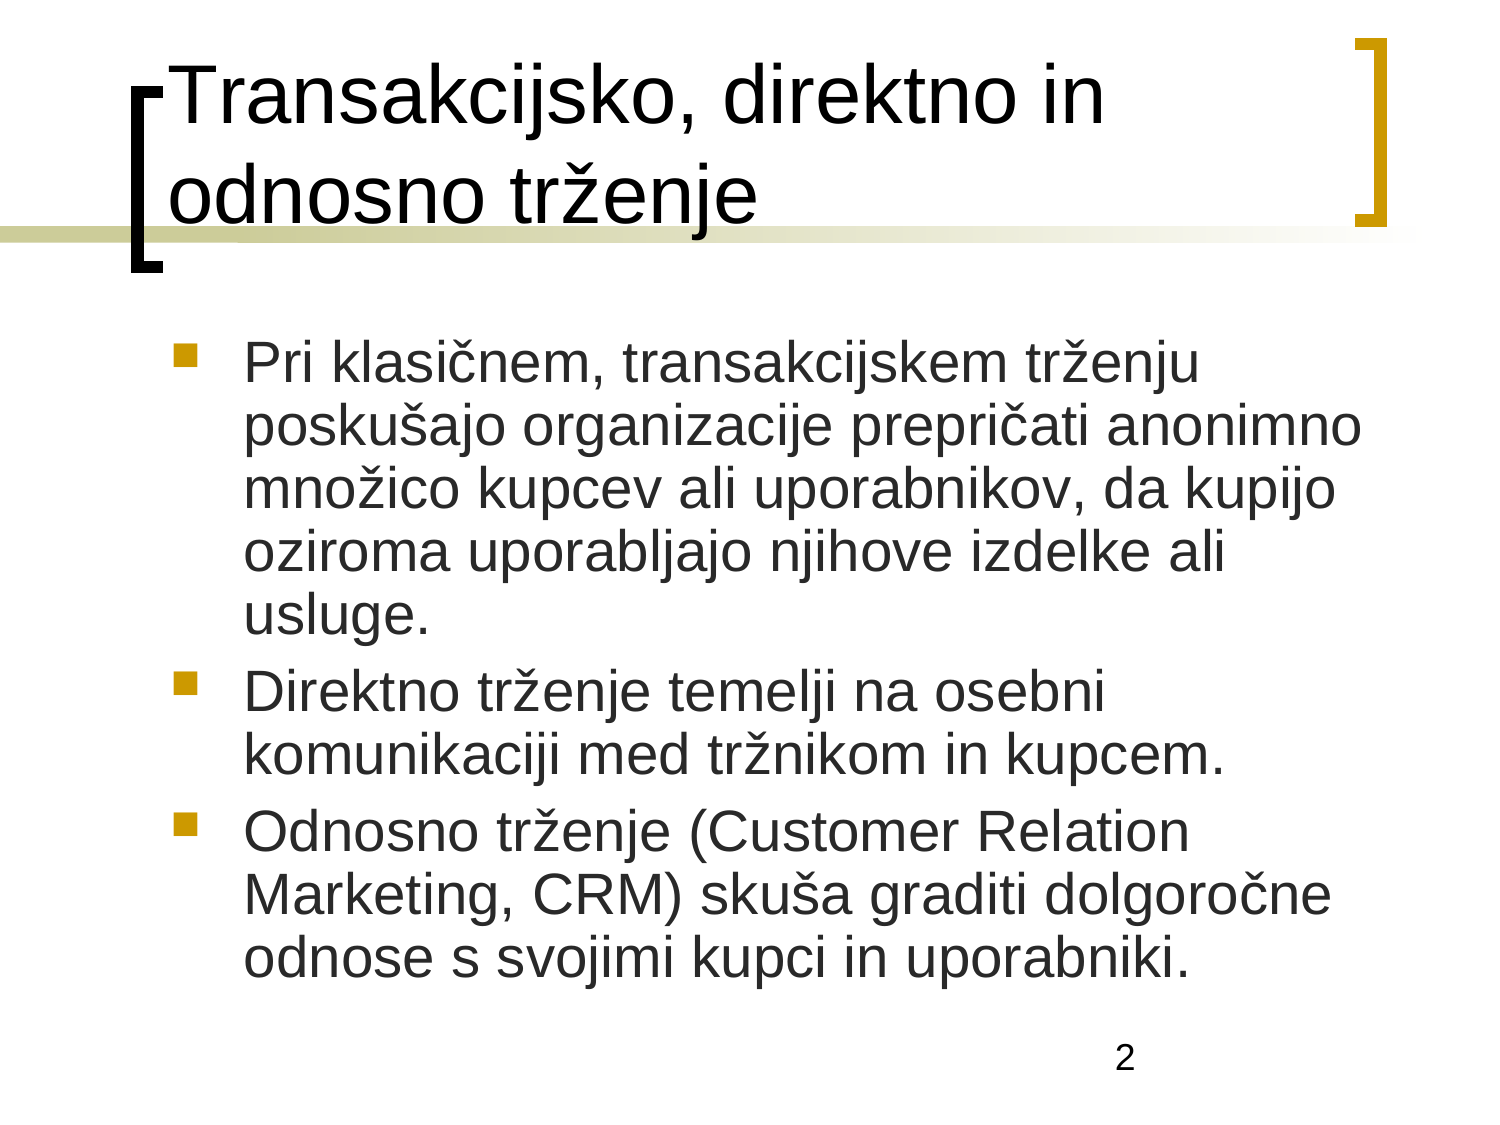

# Transakcijsko, direktno in odnosno trženje
Pri klasičnem, transakcijskem trženju poskušajo organizacije prepričati anonimno množico kupcev ali uporabnikov, da kupijo oziroma uporabljajo njihove izdelke ali usluge.
Direktno trženje temelji na osebni komunikaciji med tržnikom in kupcem.
Odnosno trženje (Customer Relation Marketing, CRM) skuša graditi dolgoročne odnose s svojimi kupci in uporabniki.
2